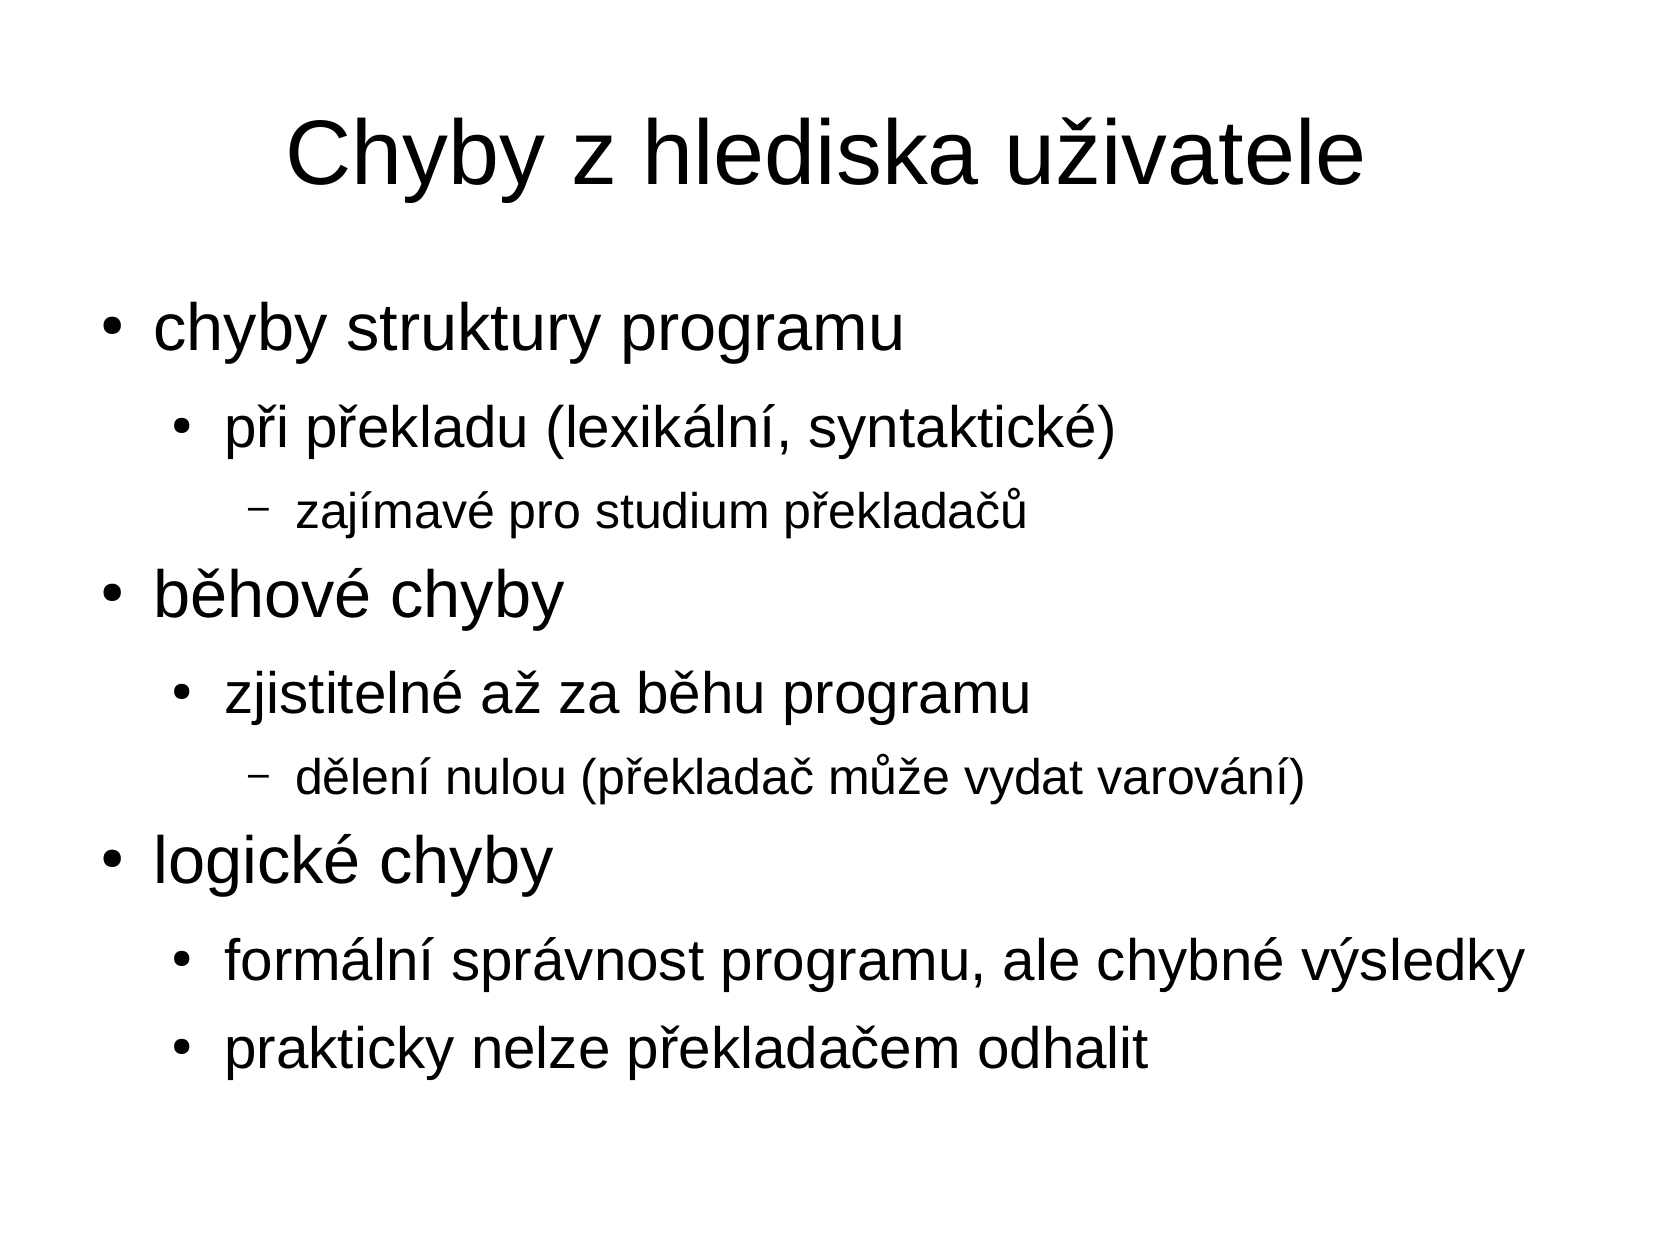

# Chyby z hlediska uživatele
chyby struktury programu
při překladu (lexikální, syntaktické)
zajímavé pro studium překladačů
běhové chyby
zjistitelné až za běhu programu
dělení nulou (překladač může vydat varování)
logické chyby
formální správnost programu, ale chybné výsledky
prakticky nelze překladačem odhalit